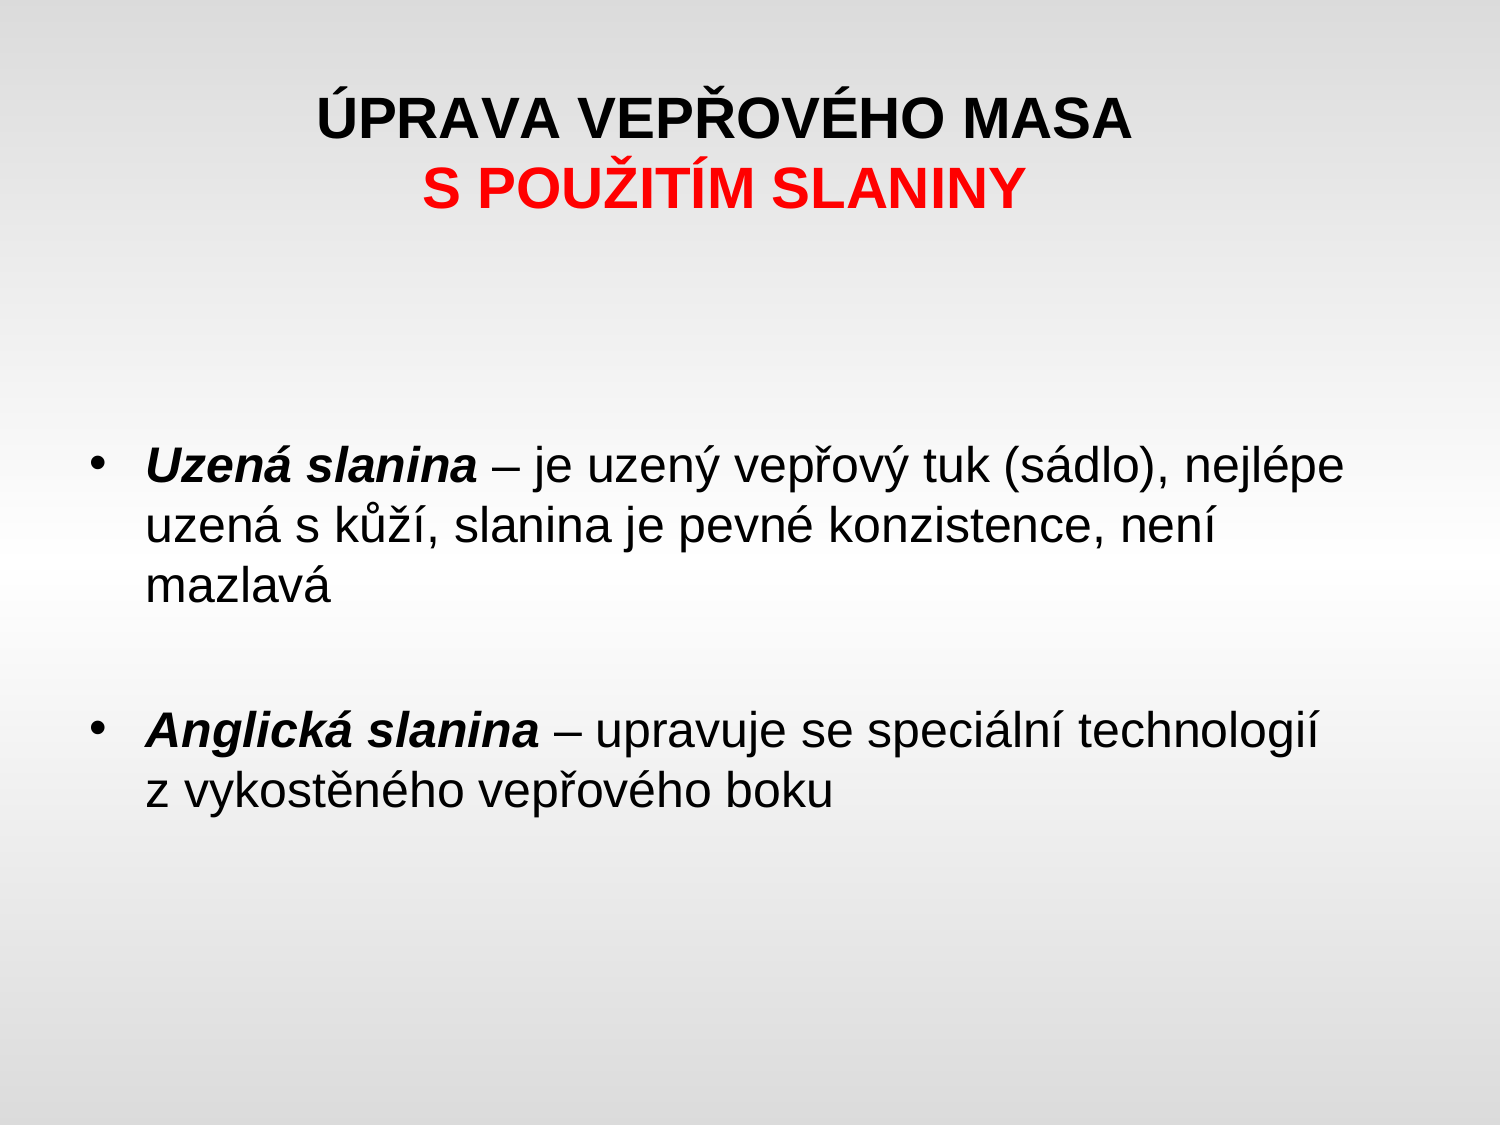

# ÚPRAVA VEPŘOVÉHO MASA S POUŽITÍM SLANINY
Uzená slanina – je uzený vepřový tuk (sádlo), nejlépe uzená s kůží, slanina je pevné konzistence, není mazlavá
Anglická slanina – upravuje se speciální technologií z vykostěného vepřového boku